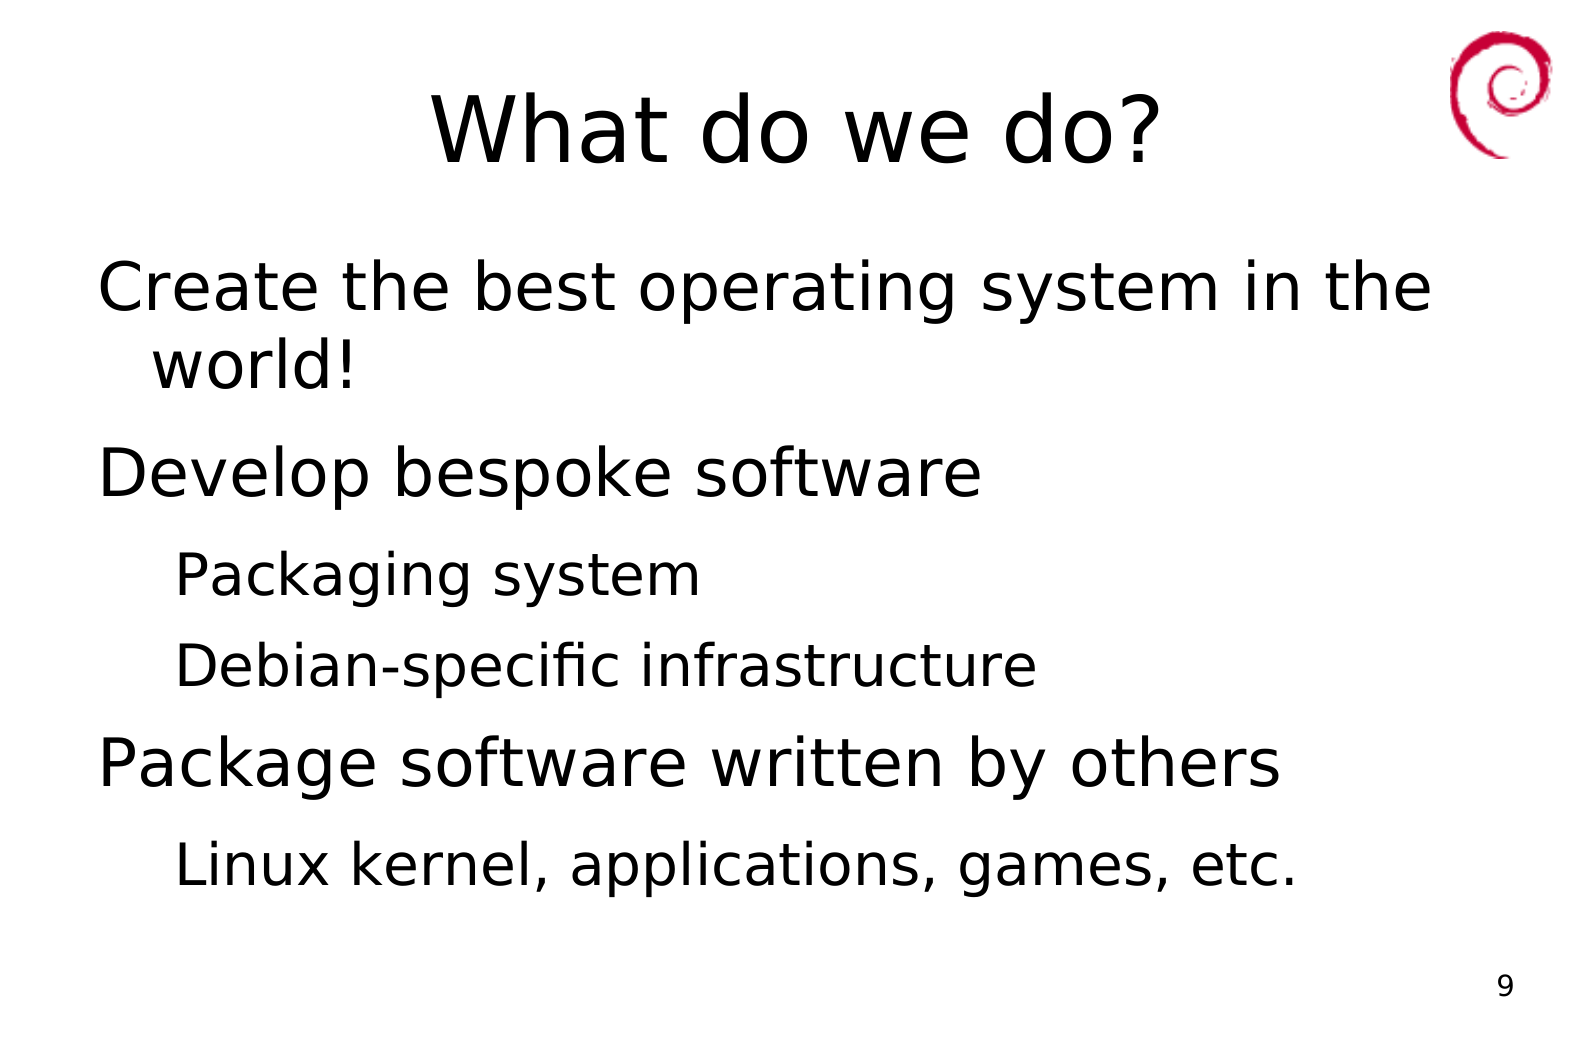

# What do we do?
Create the best operating system in the world!
Develop bespoke software
Packaging system
Debian-specific infrastructure
Package software written by others
Linux kernel, applications, games, etc.
9